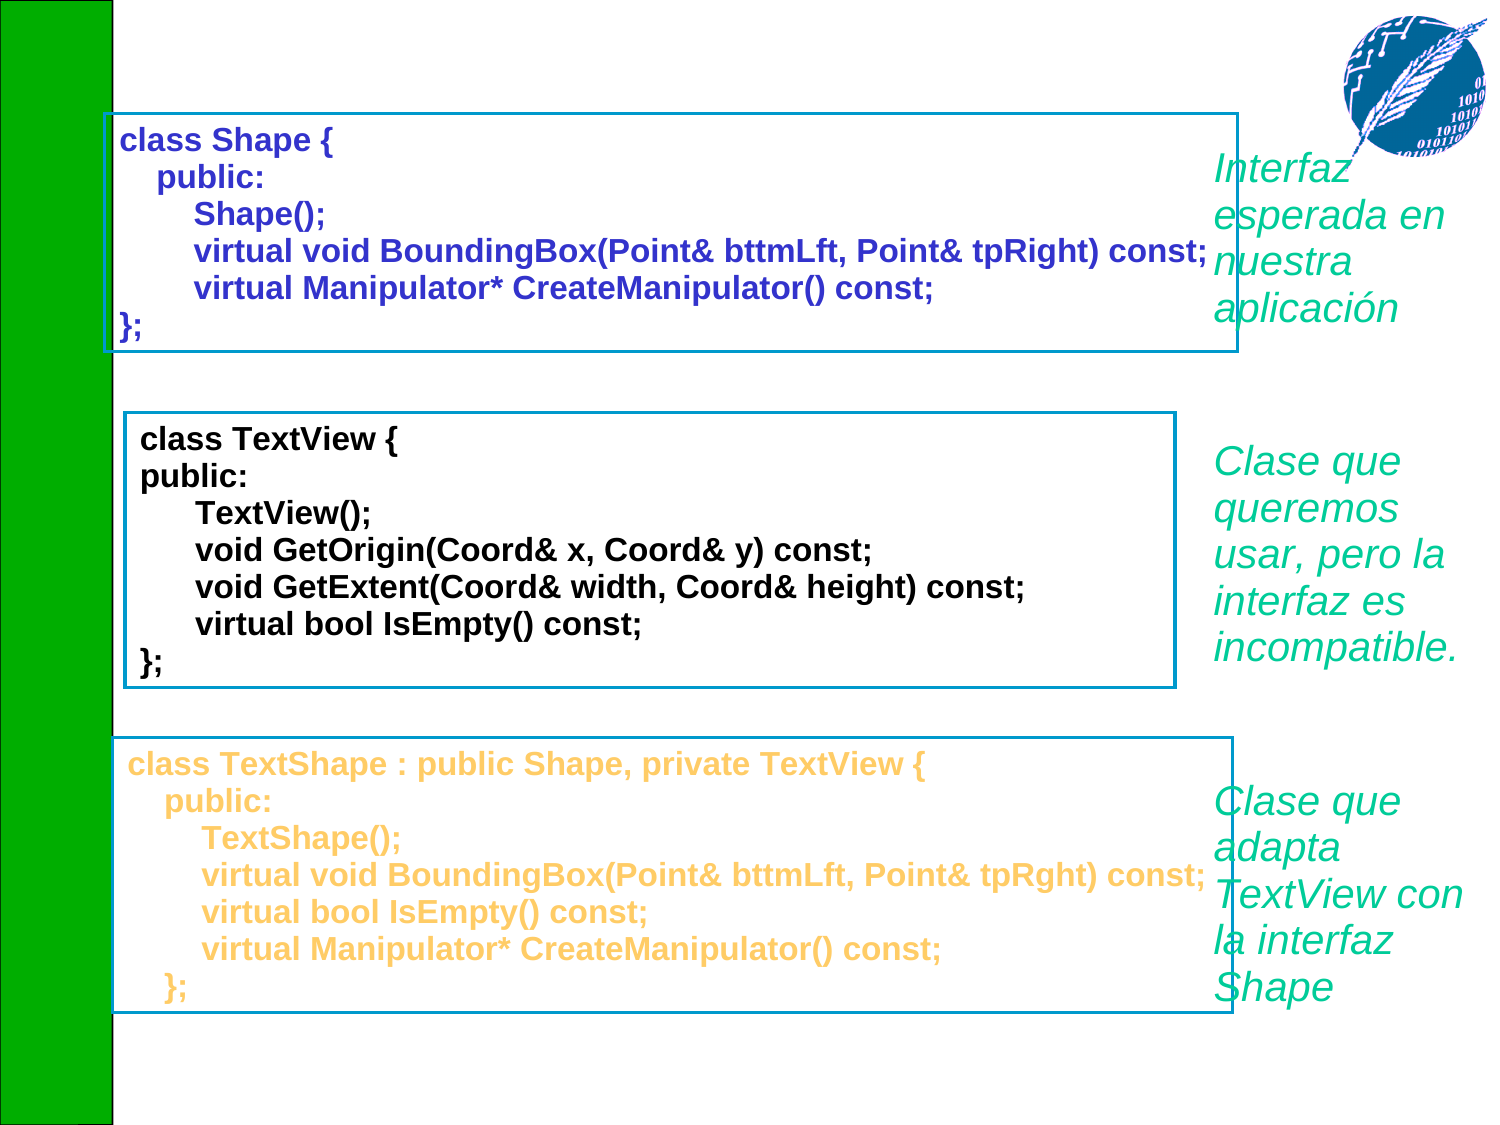

class Shape {
 public:
 Shape();
 virtual void BoundingBox(Point& bttmLft, Point& tpRight) const;
 virtual Manipulator* CreateManipulator() const;
};
Interfaz esperada en nuestra aplicación
class TextView {
public:
 TextView();
 void GetOrigin(Coord& x, Coord& y) const;
 void GetExtent(Coord& width, Coord& height) const;
 virtual bool IsEmpty() const;
};
Clase que queremos usar, pero la interfaz es incompatible.
class TextShape : public Shape, private TextView {
 public:
 TextShape();
 virtual void BoundingBox(Point& bttmLft, Point& tpRght) const;
 virtual bool IsEmpty() const;
 virtual Manipulator* CreateManipulator() const;
 };
Clase que adapta TextView con la interfaz Shape